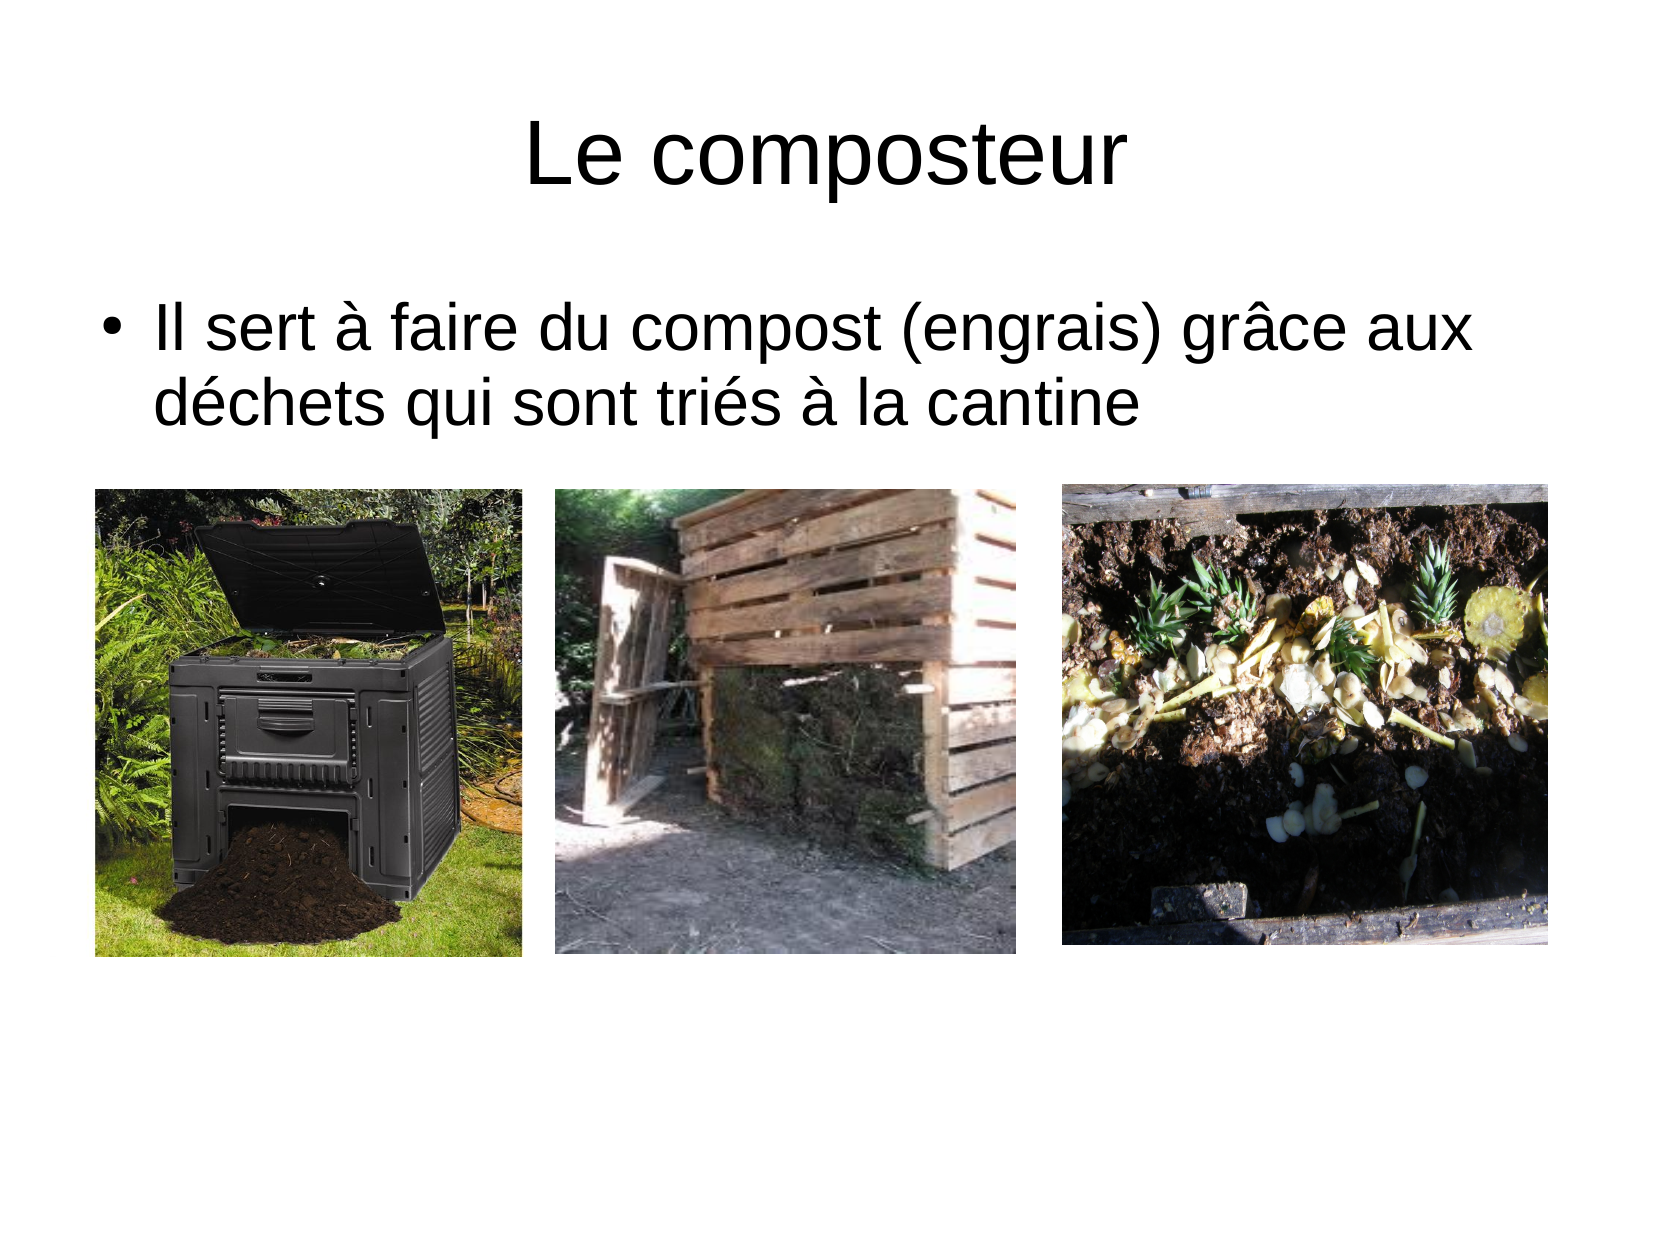

# Le composteur
Il sert à faire du compost (engrais) grâce aux déchets qui sont triés à la cantine